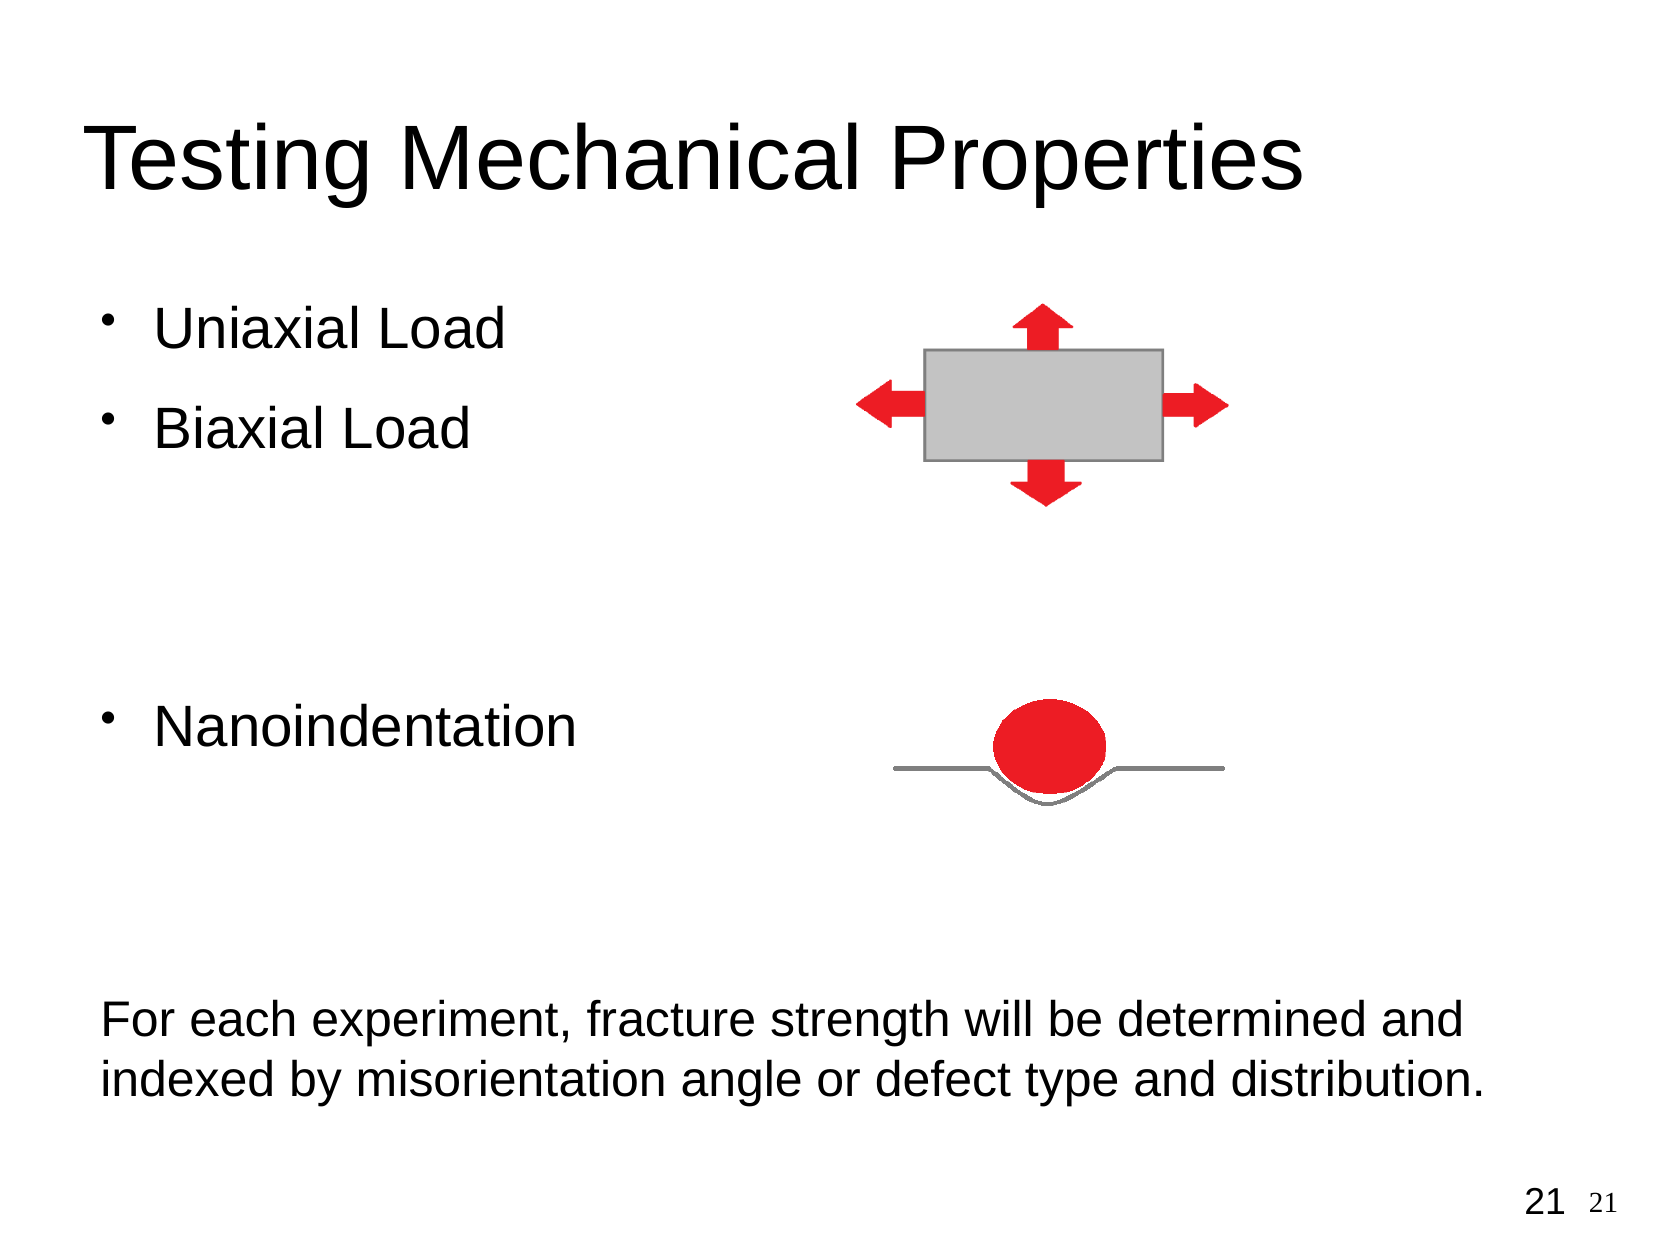

# Testing Mechanical Properties
Uniaxial Load
Biaxial Load
Nanoindentation
For each experiment, fracture strength will be determined and indexed by misorientation angle or defect type and distribution.